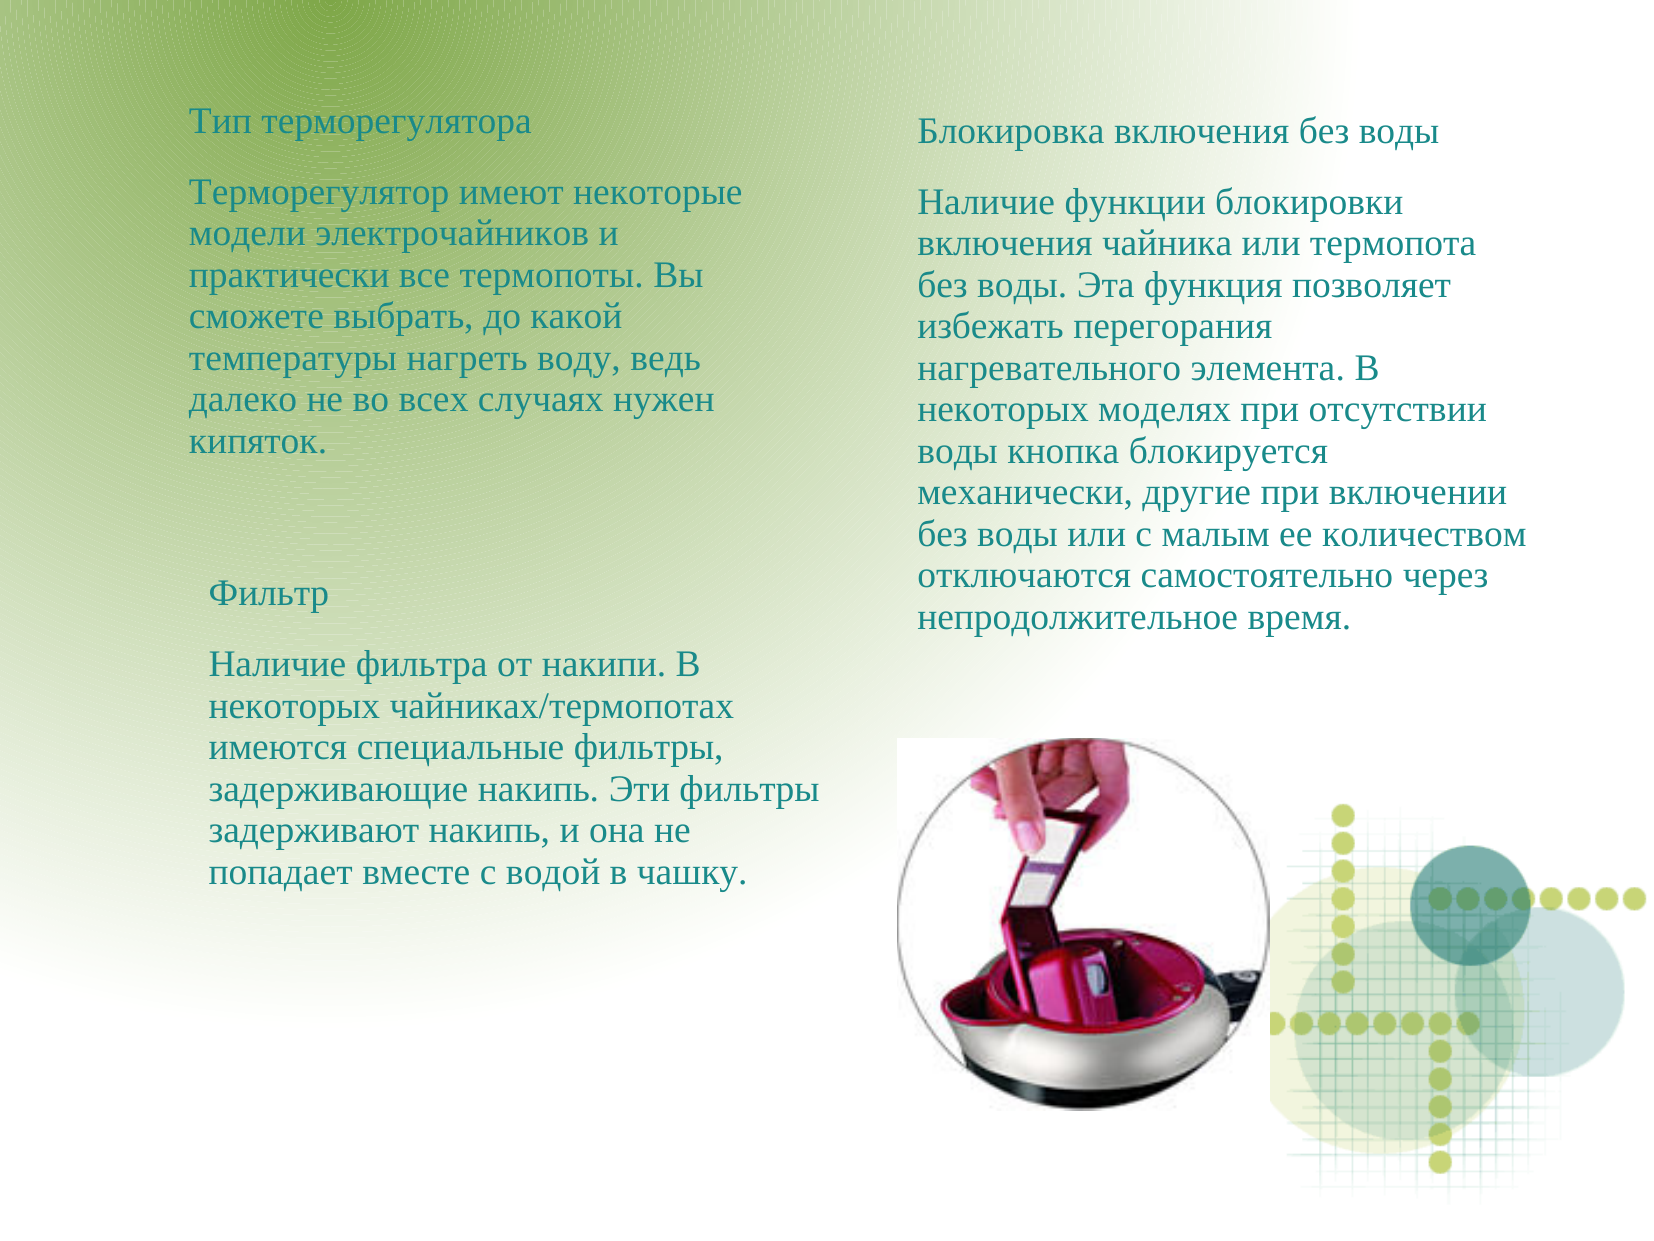

# Тип терморегулятора
Терморегулятор имеют некоторые модели электрочайников и практически все термопоты. Вы сможете выбрать, до какой температуры нагреть воду, ведь далеко не во всех случаях нужен кипяток.
Блокировка включения без воды
Наличие функции блокировки включения чайника или термопота без воды. Эта функция позволяет избежать перегорания нагревательного элемента. В некоторых моделях при отсутствии воды кнопка блокируется механически, другие при включении без воды или с малым ее количеством отключаются самостоятельно через непродолжительное время.
Фильтр
Наличие фильтра от накипи. В некоторых чайниках/термопотах имеются специальные фильтры, задерживающие накипь. Эти фильтры задерживают накипь, и она не попадает вместе с водой в чашку.